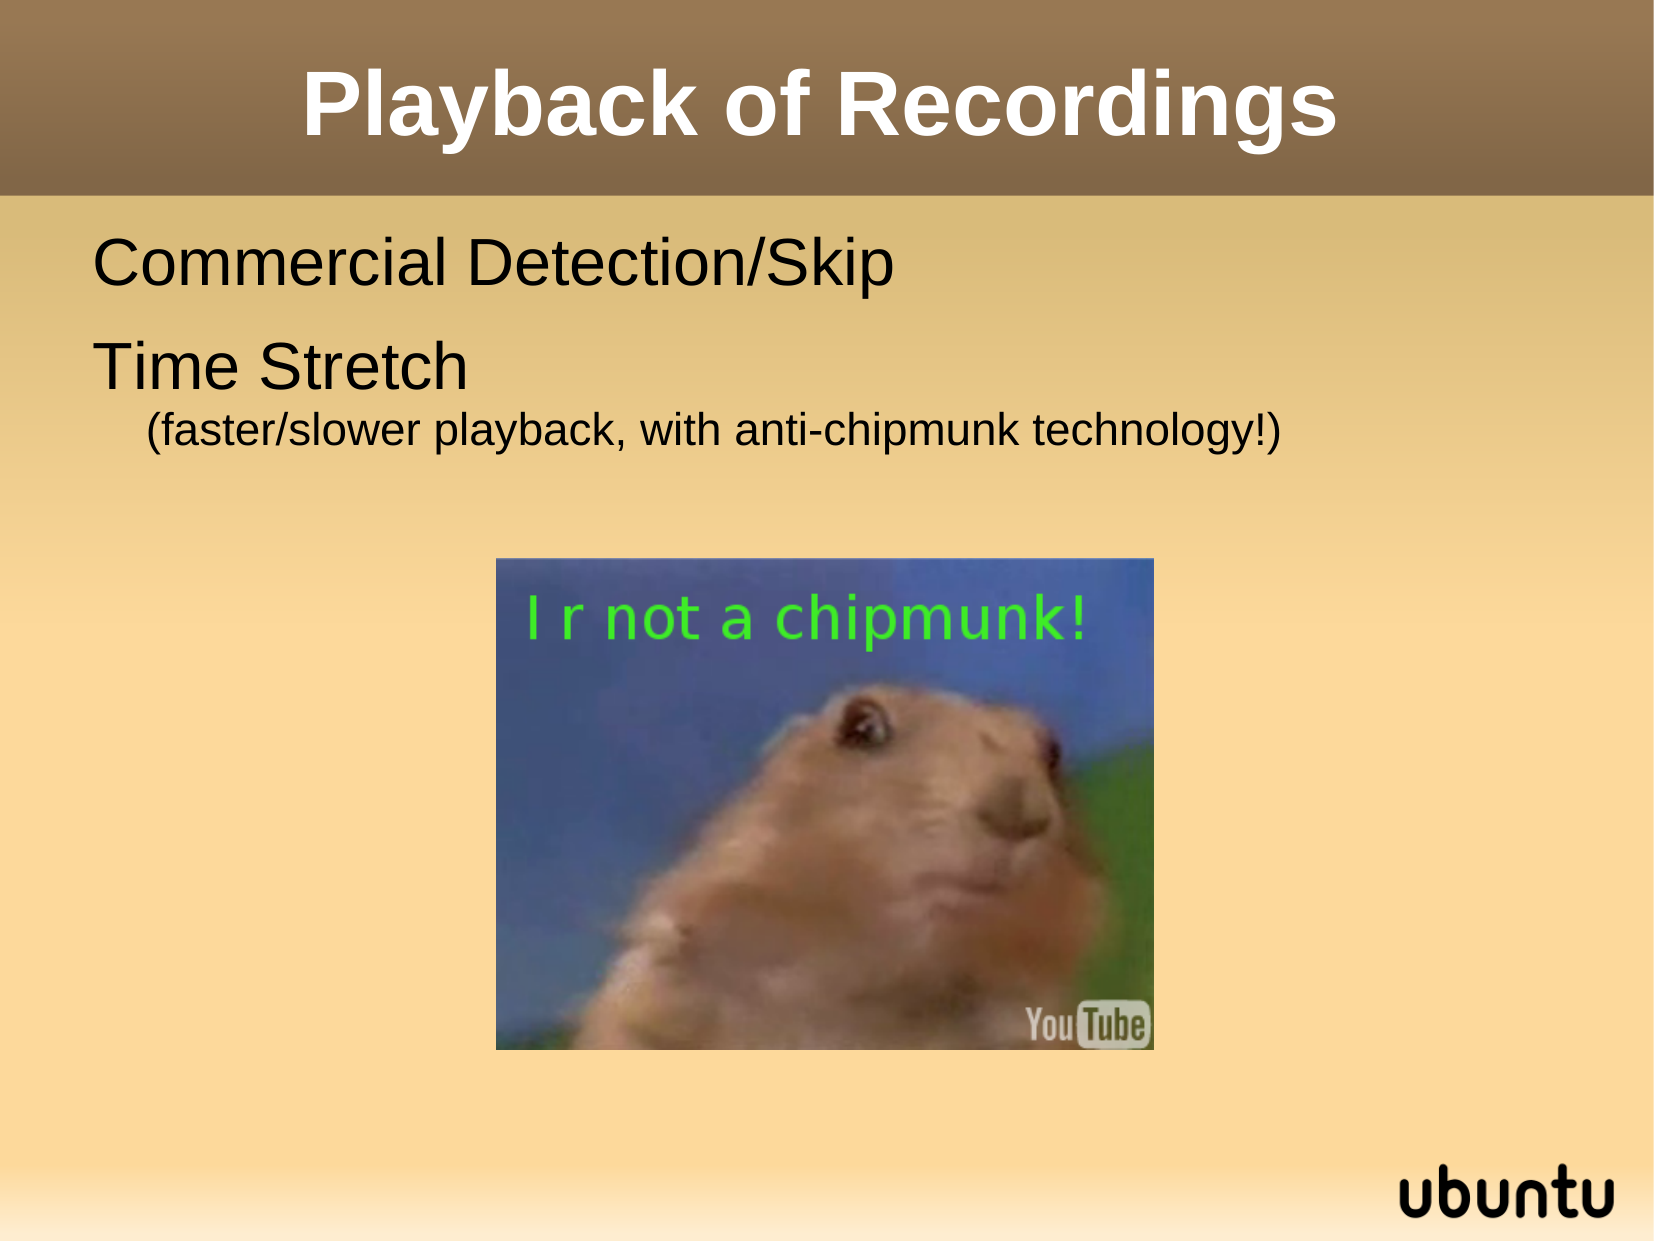

# Playback of Recordings
Commercial Detection/Skip
Time Stretch
(faster/slower playback, with anti-chipmunk technology!)